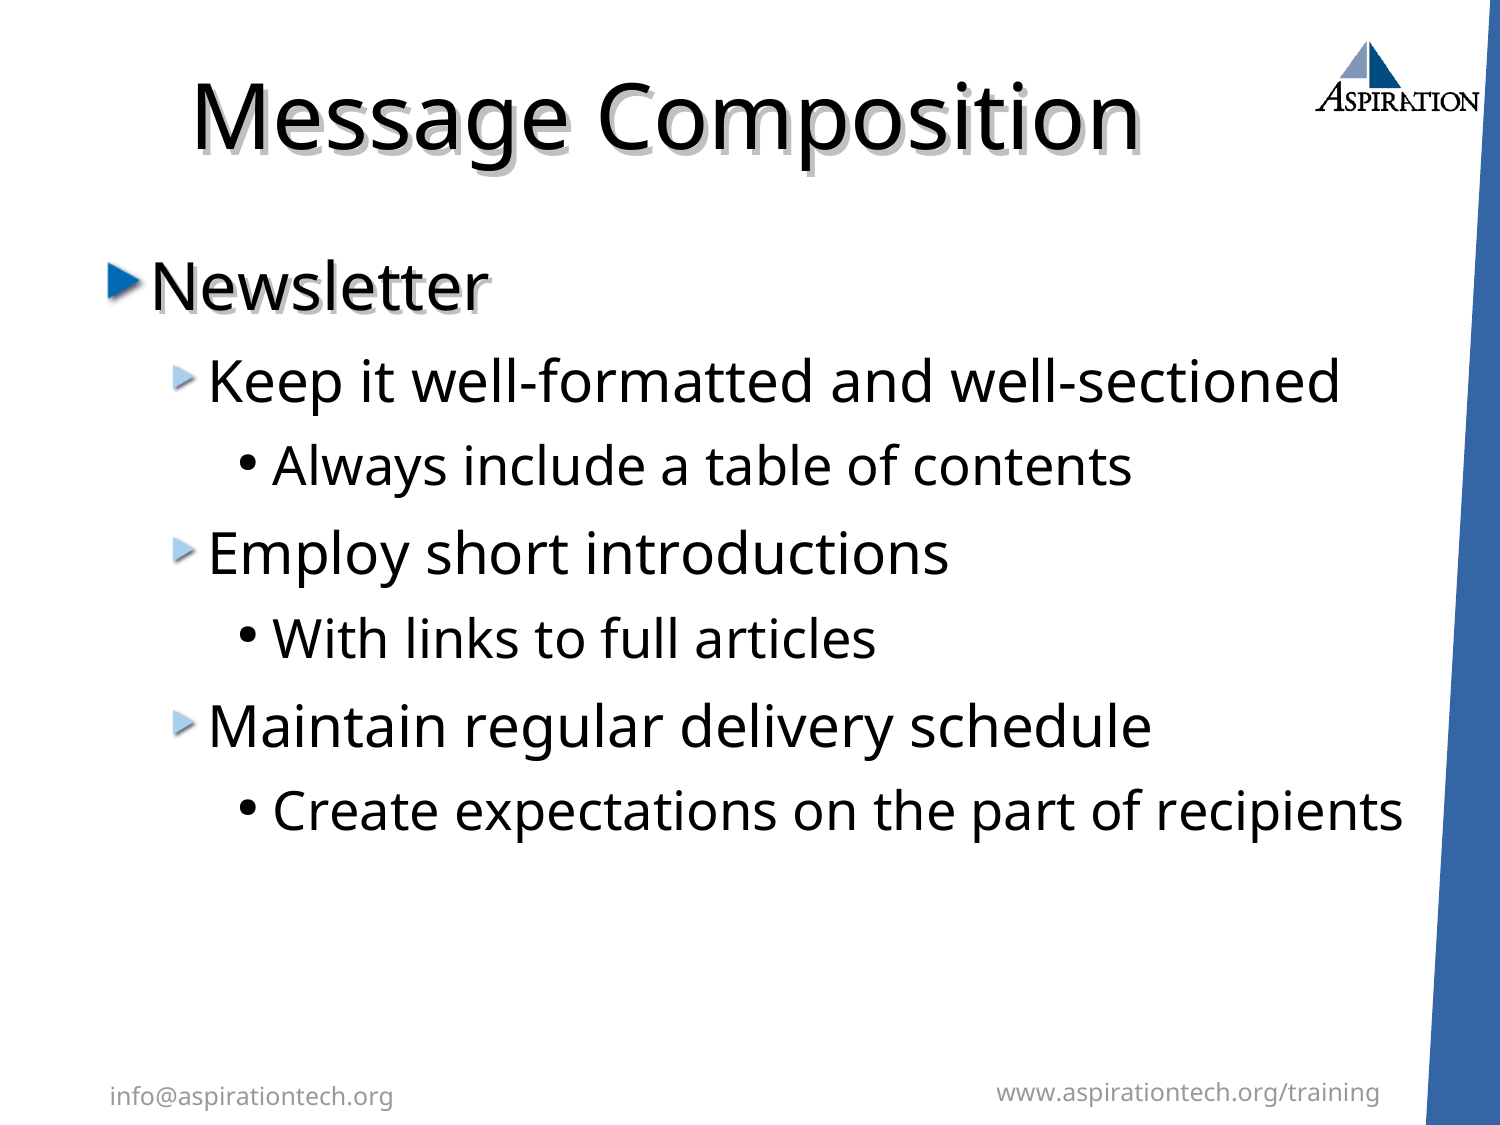

# Message Composition
Newsletter
Keep it well-formatted and well-sectioned
Always include a table of contents
Employ short introductions
With links to full articles
Maintain regular delivery schedule
Create expectations on the part of recipients